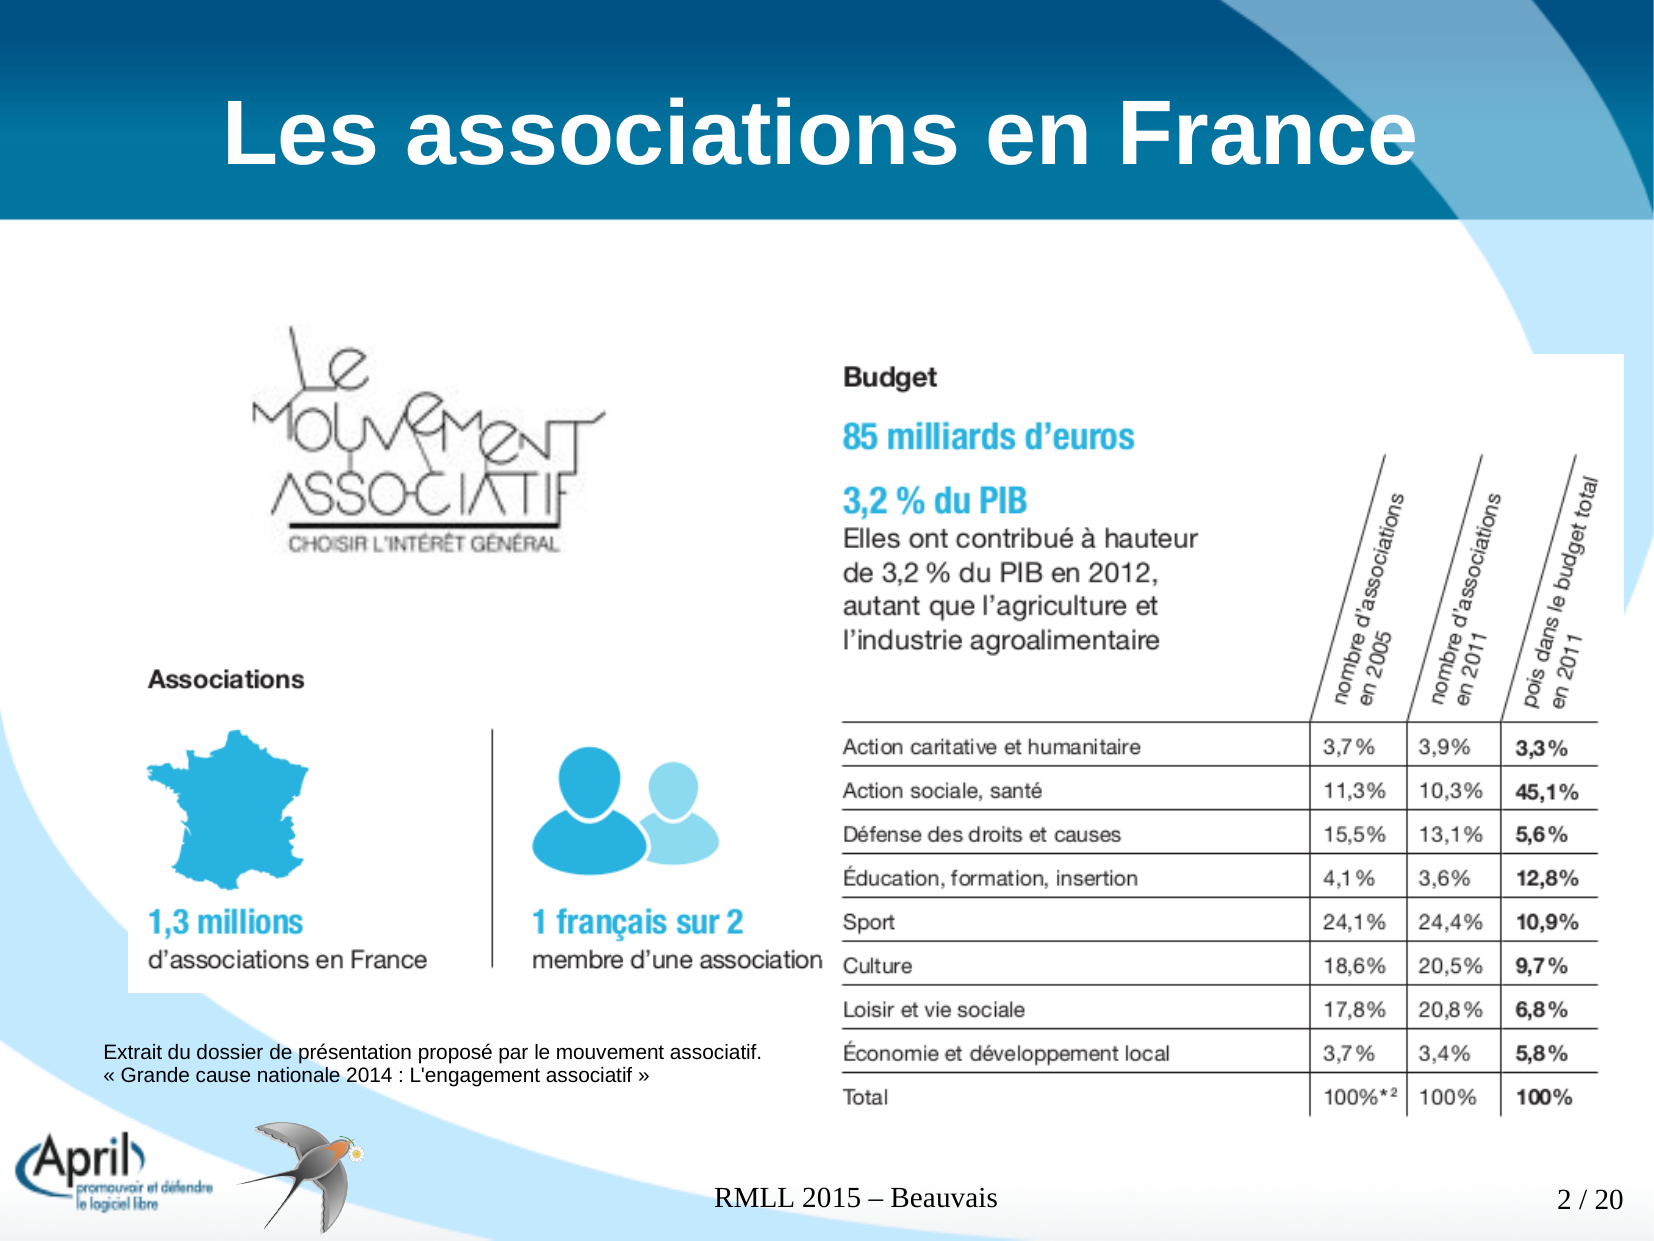

# Les associations en France
Extrait du dossier de présentation proposé par le mouvement associatif.
« Grande cause nationale 2014 : L'engagement associatif »
2